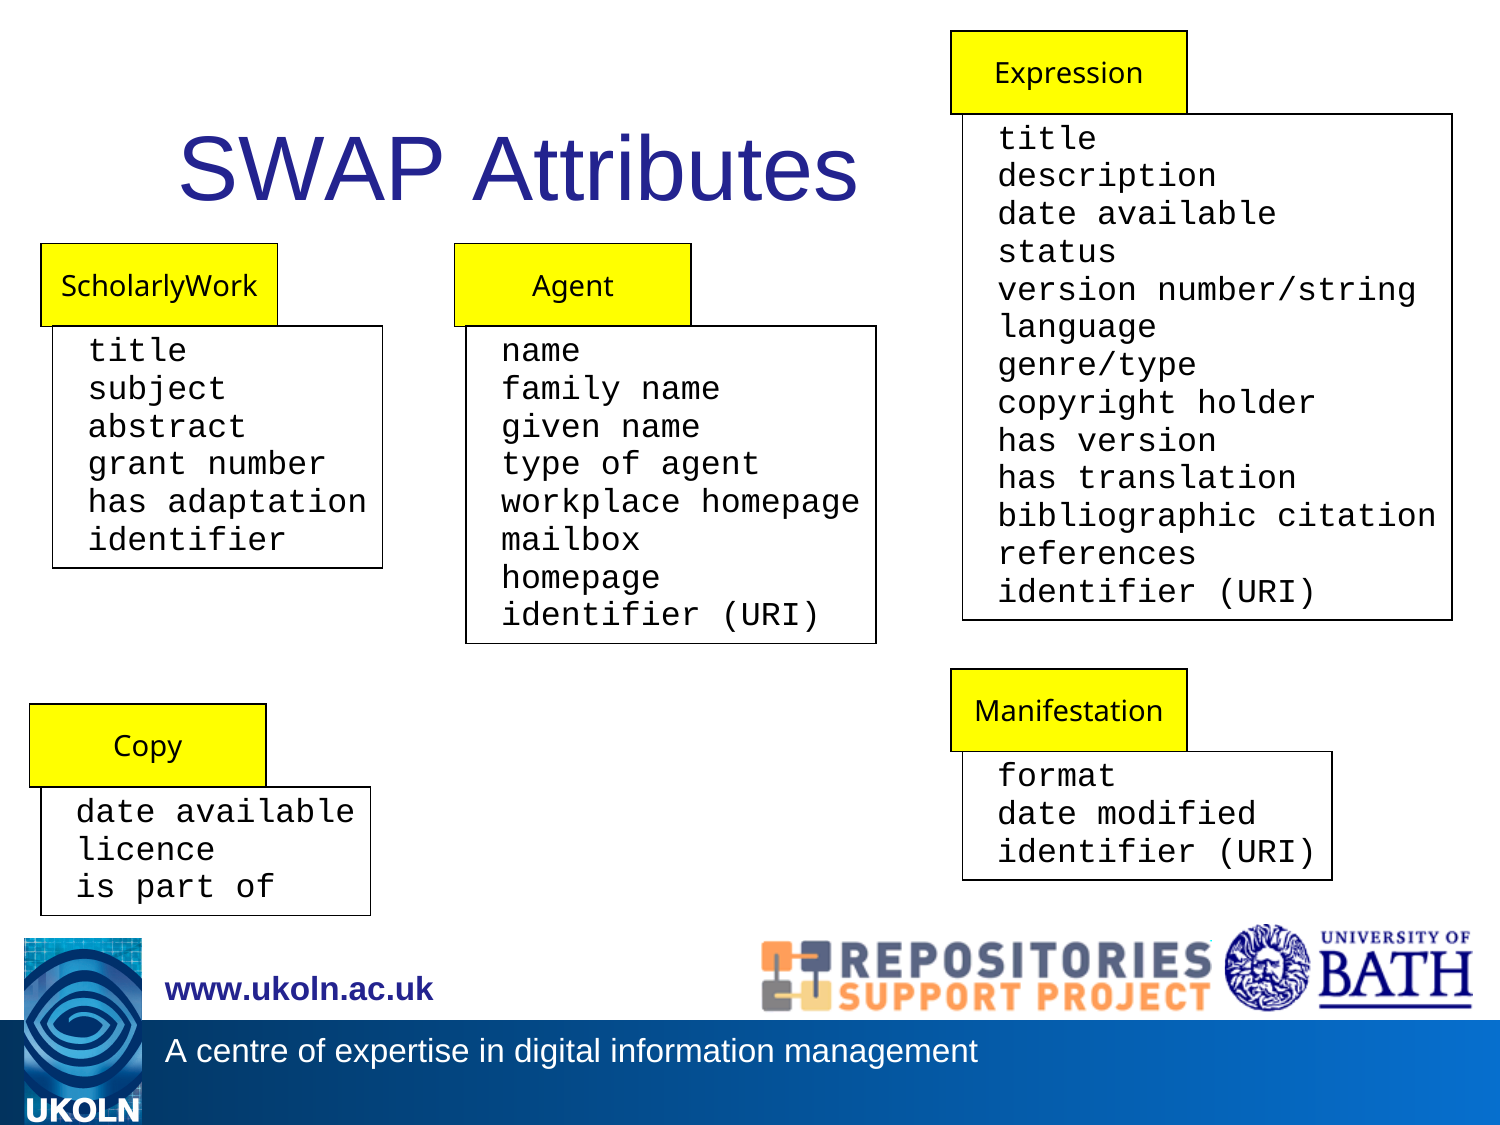

Expression
# SWAP Attributes
 title
 description
 date available
 status
 version number/string
 language
 genre/type
 copyright holder
 has version
 has translation
 bibliographic citation
 references
 identifier (URI)
ScholarlyWork
Agent
 title
 subject
 abstract
 grant number
 has adaptation
 identifier
 name
 family name
 given name
 type of agent
 workplace homepage
 mailbox
 homepage
 identifier (URI)
Manifestation
Copy
 format
 date modified
 identifier (URI)
 date available
 licence
 is part of